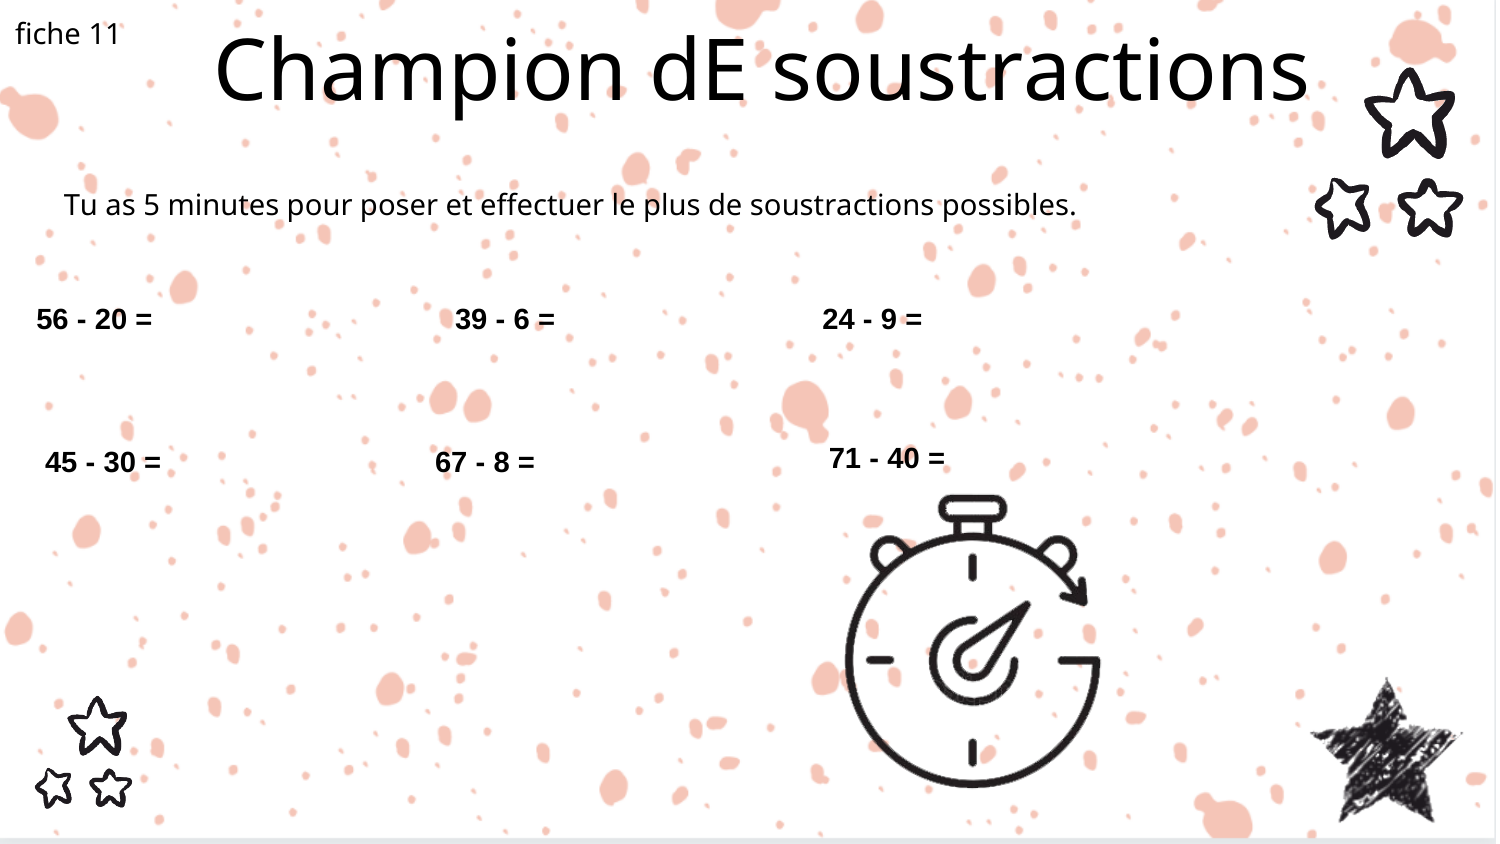

fiche 11
Champion dE soustractions
Tu as 5 minutes pour poser et effectuer le plus de soustractions possibles.
56 - 20 =
39 - 6 =
24 - 9 =
71 - 40 =
45 - 30 =
67 - 8 =